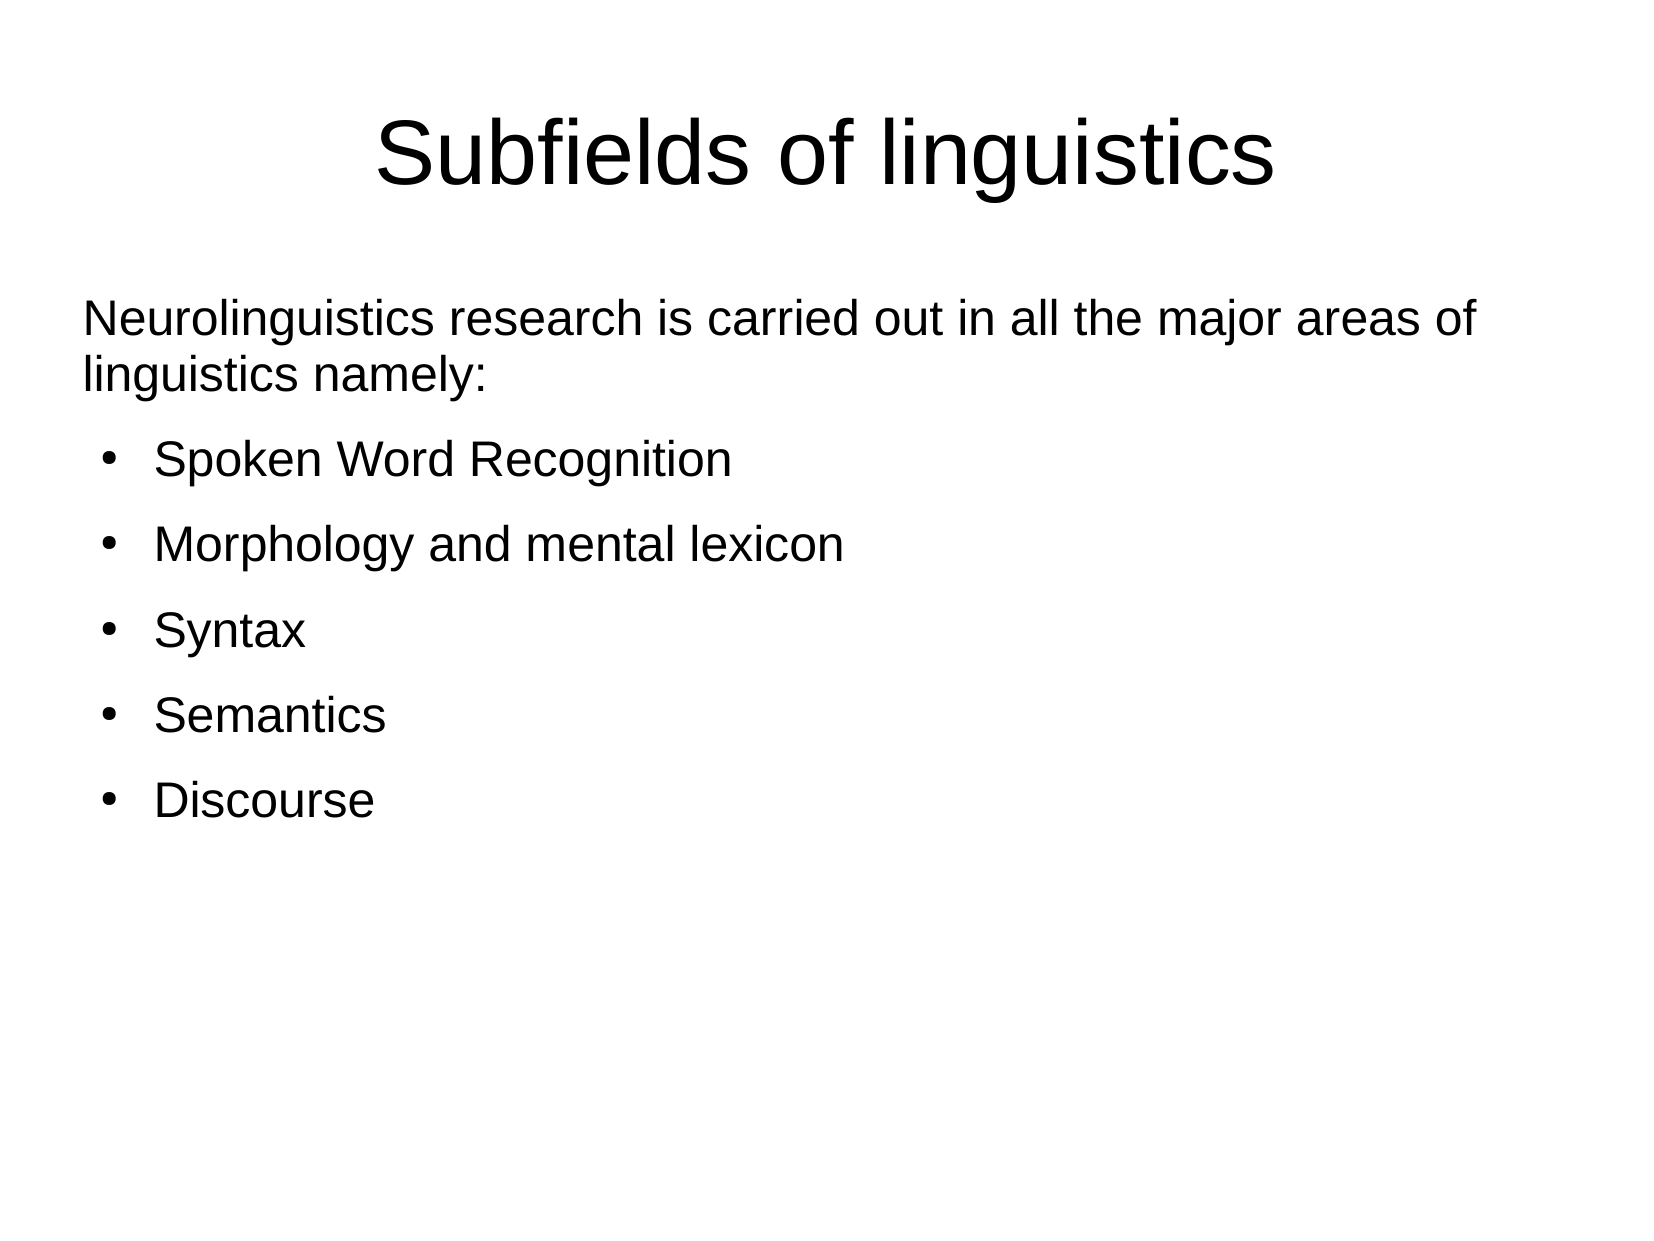

# Subfields of linguistics
Neurolinguistics research is carried out in all the major areas of linguistics namely:
Spoken Word Recognition
Morphology and mental lexicon
Syntax
Semantics
Discourse